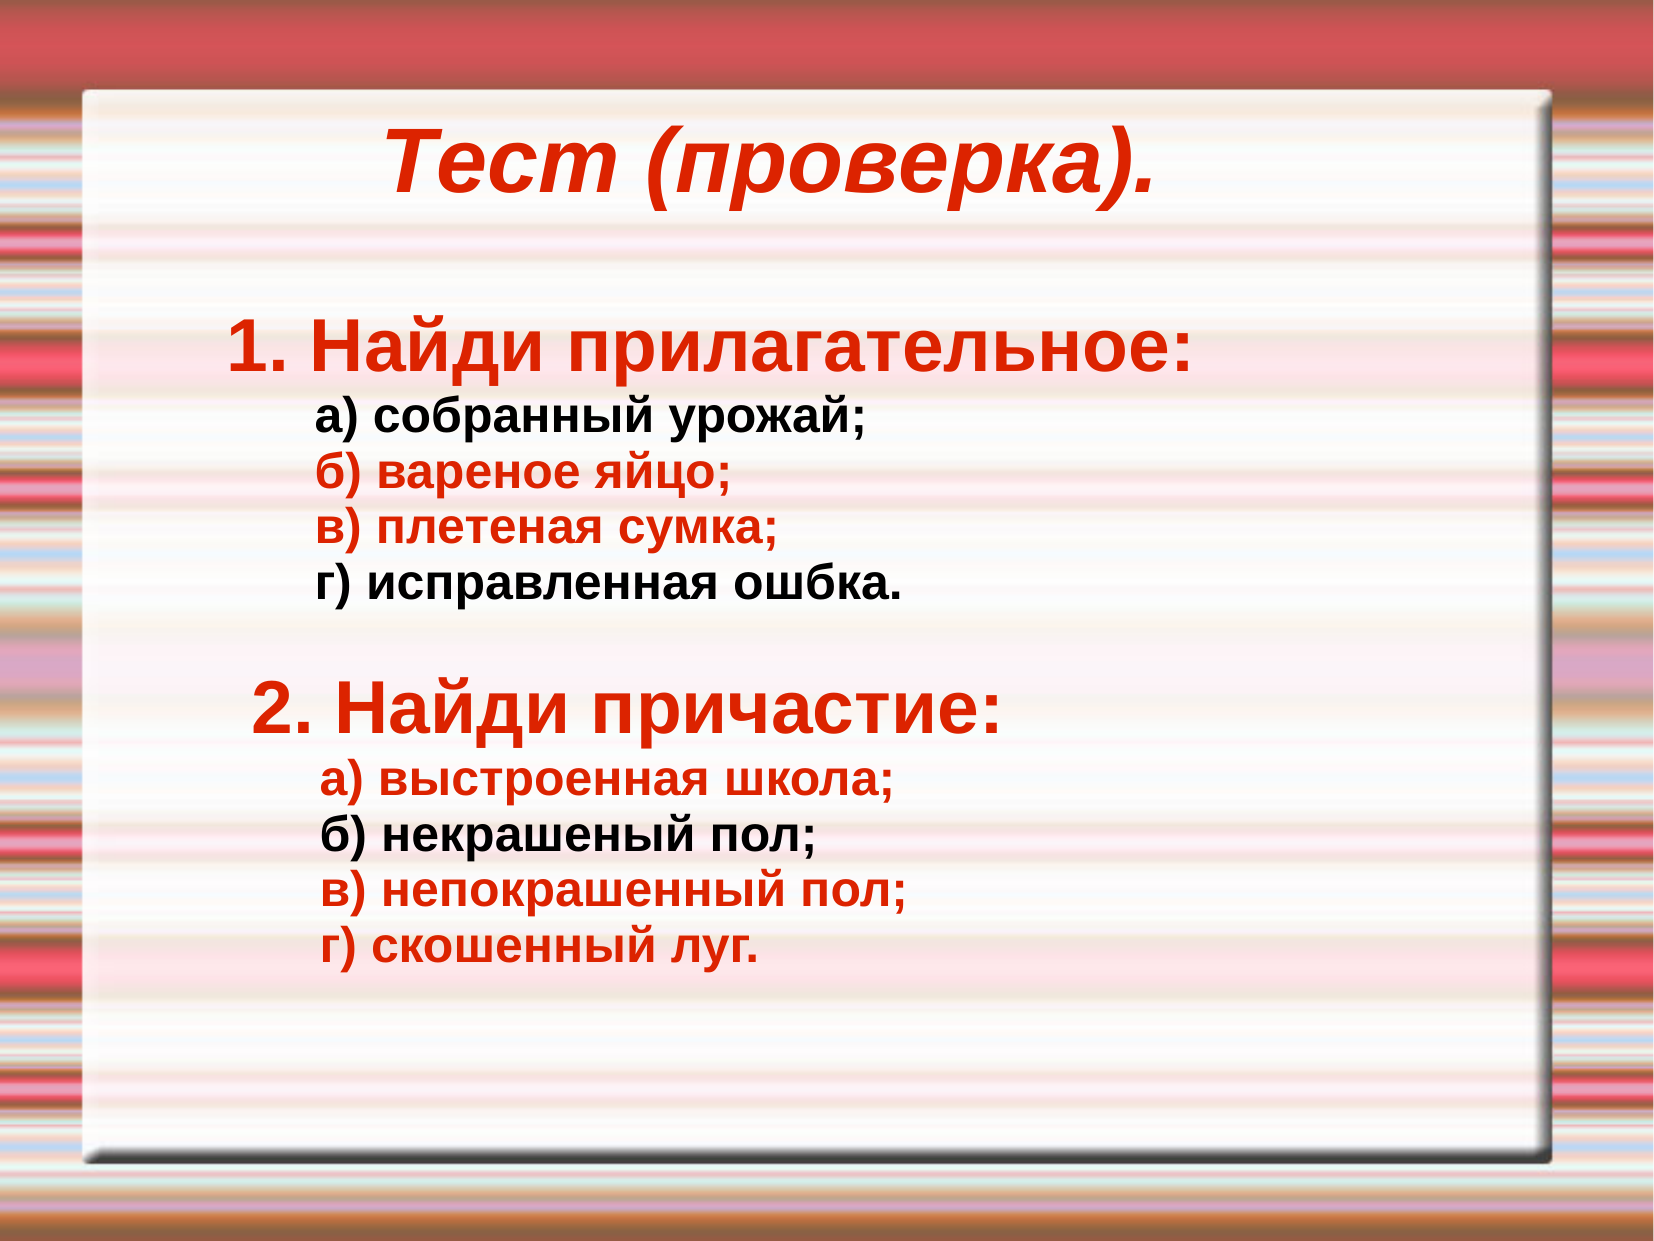

# Тест (проверка).
1. Найди прилагательное:
а) собранный урожай;
б) вареное яйцо;
в) плетеная сумка;
г) исправленная ошбка.
2. Найди причастие:
а) выстроенная школа;
б) некрашеный пол;
в) непокрашенный пол;
г) скошенный луг.